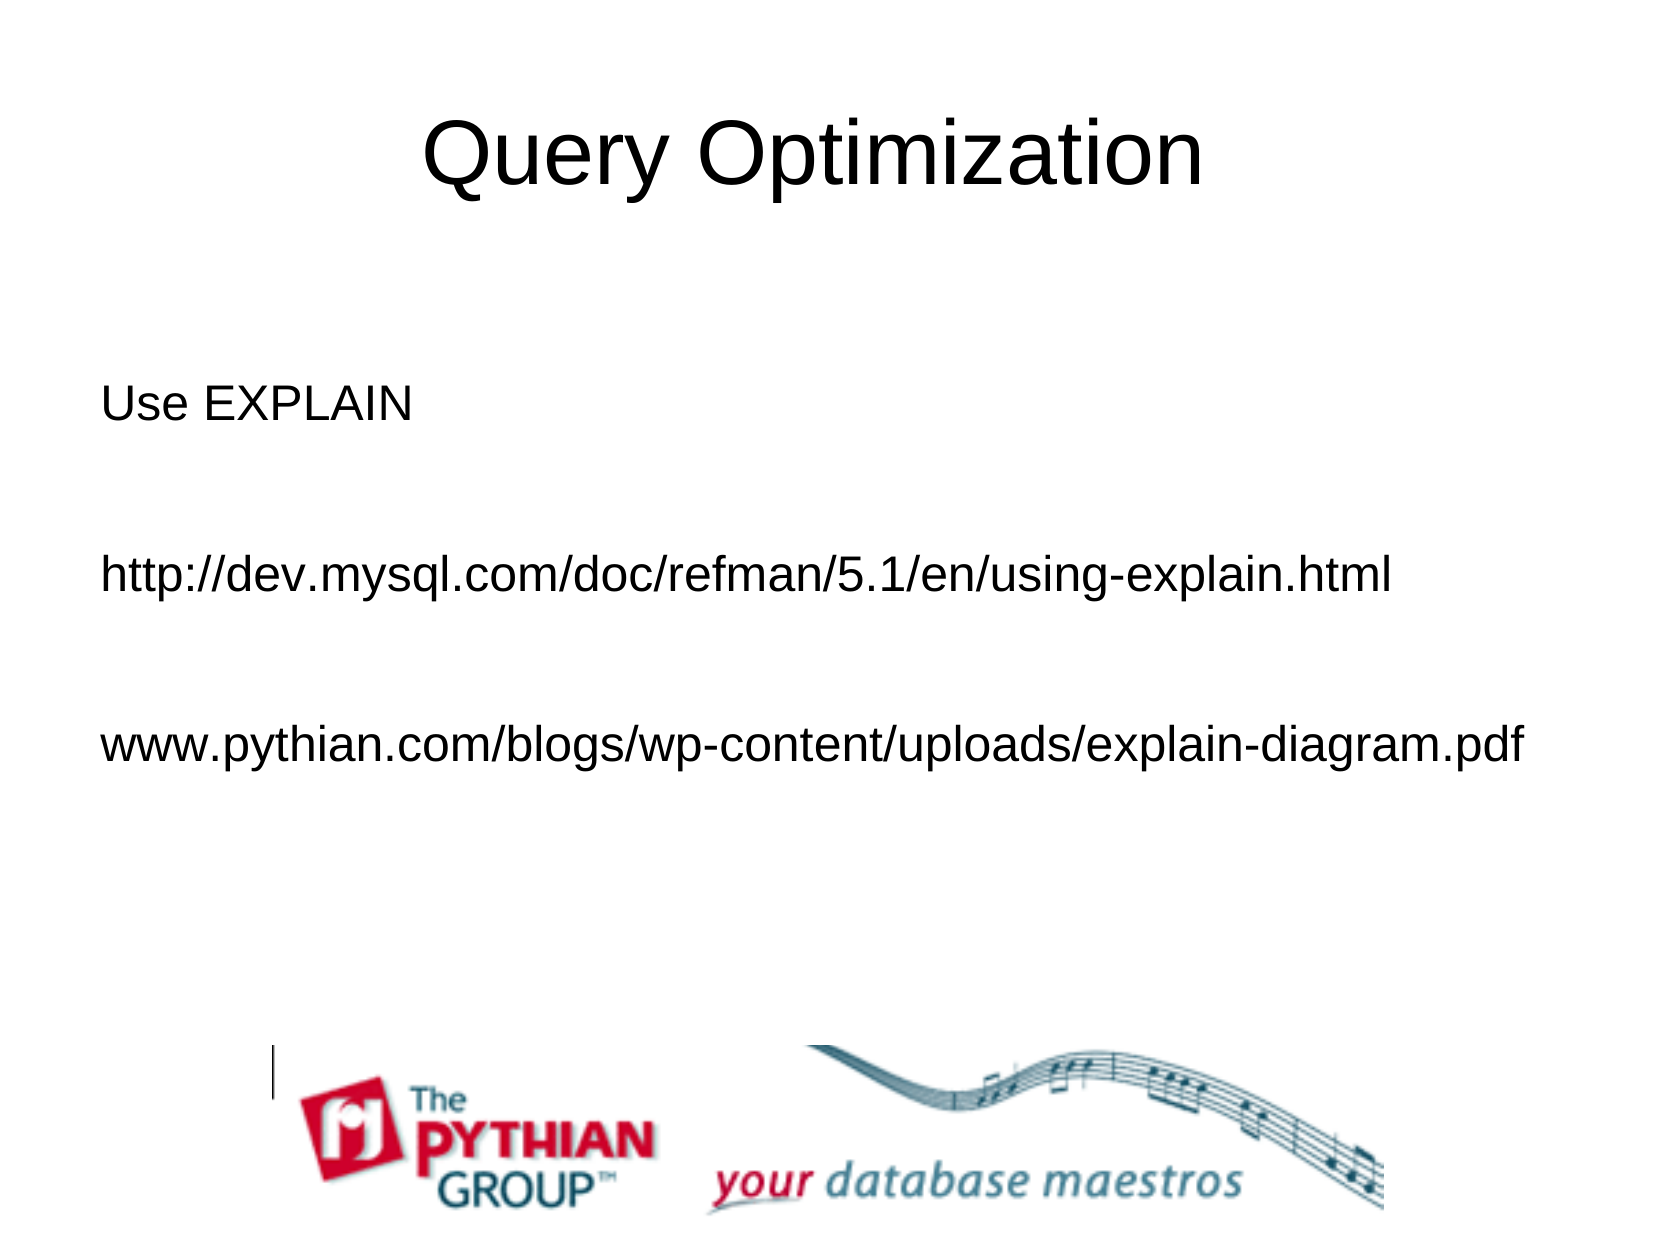

# Query Optimization
Use EXPLAIN
http://dev.mysql.com/doc/refman/5.1/en/using-explain.html
www.pythian.com/blogs/wp-content/uploads/explain-diagram.pdf